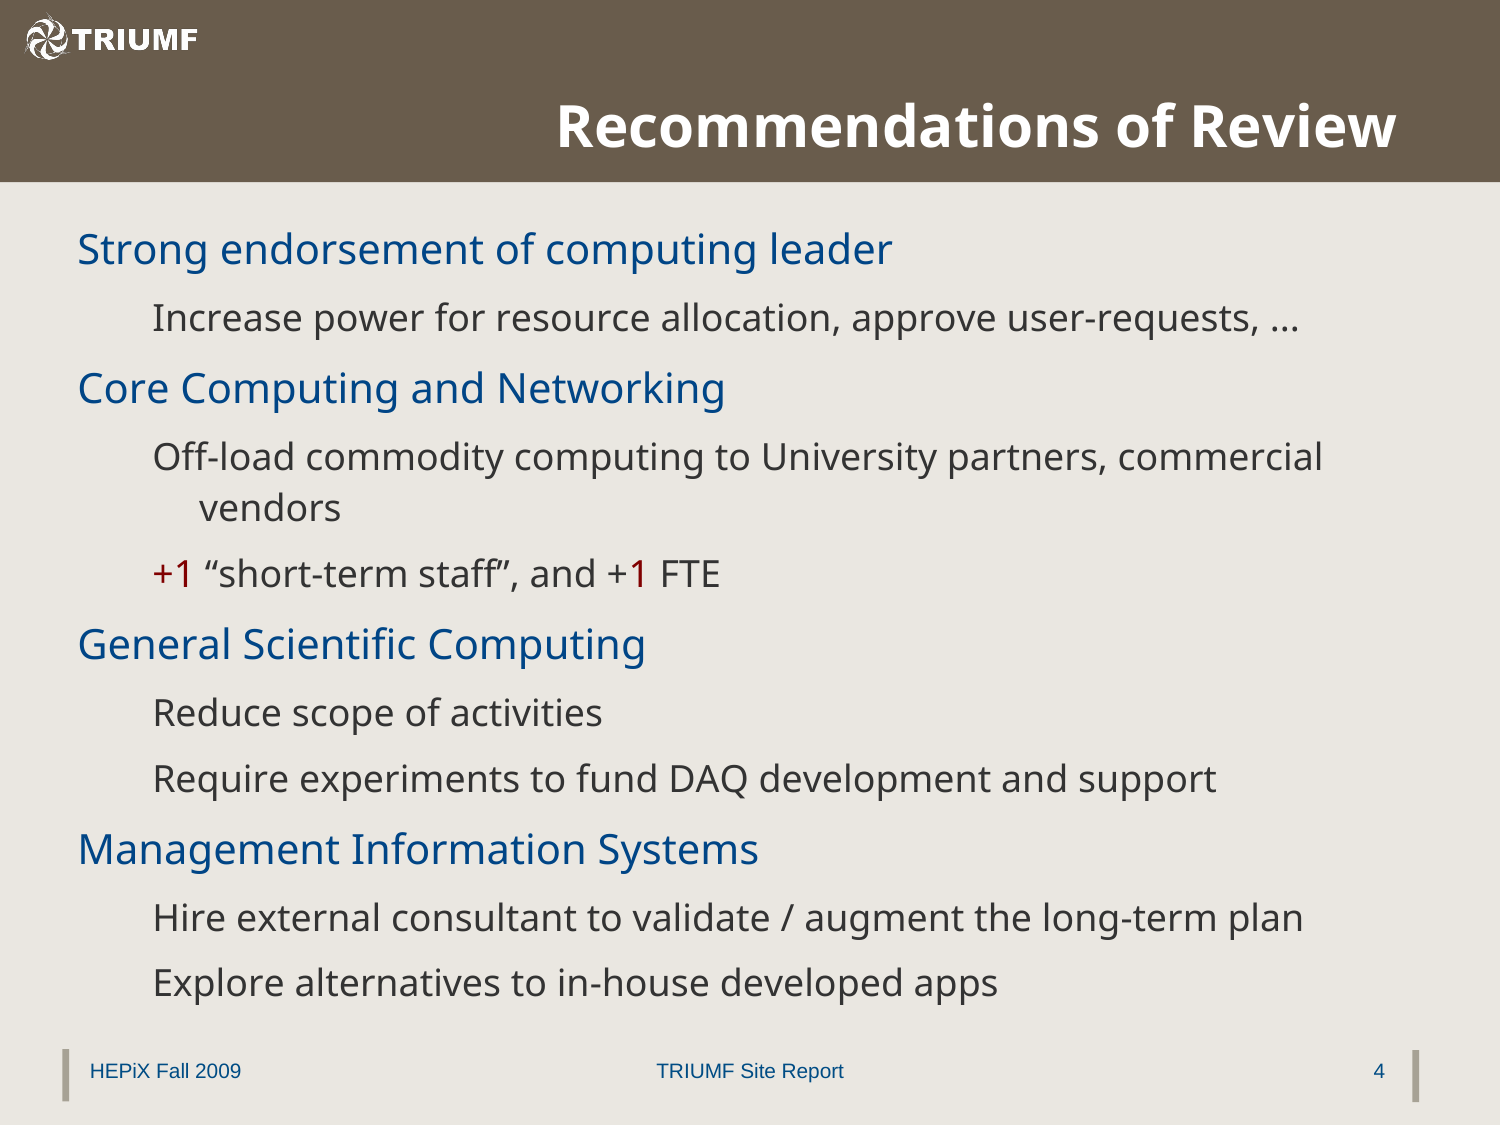

# Recommendations of Review
Strong endorsement of computing leader
Increase power for resource allocation, approve user-requests, ...
Core Computing and Networking
Off-load commodity computing to University partners, commercial vendors
+1 “short-term staff”, and +1 FTE
General Scientific Computing
Reduce scope of activities
Require experiments to fund DAQ development and support
Management Information Systems
Hire external consultant to validate / augment the long-term plan
Explore alternatives to in-house developed apps
HEPiX Fall 2009
TRIUMF Site Report